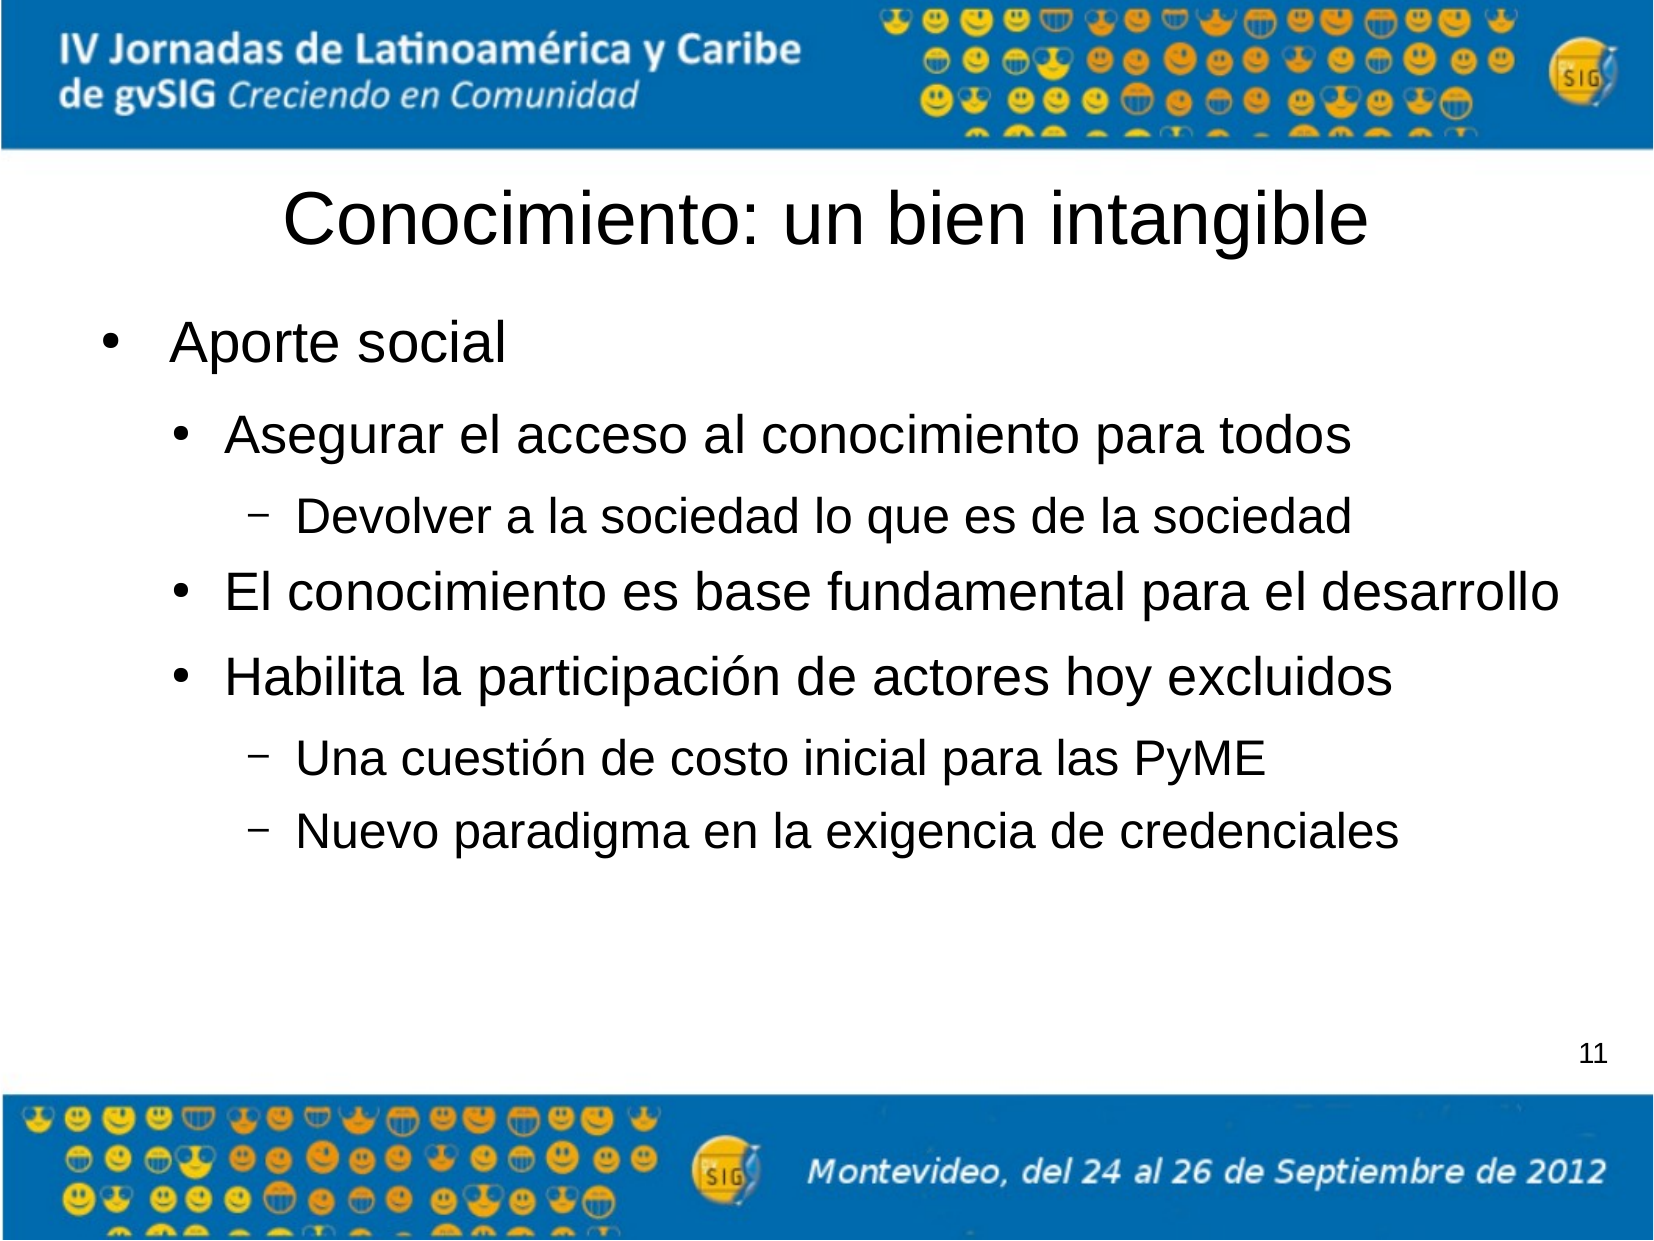

# Conocimiento: un bien intangible
 Aporte social
Asegurar el acceso al conocimiento para todos
Devolver a la sociedad lo que es de la sociedad
El conocimiento es base fundamental para el desarrollo
Habilita la participación de actores hoy excluidos
Una cuestión de costo inicial para las PyME
Nuevo paradigma en la exigencia de credenciales
11